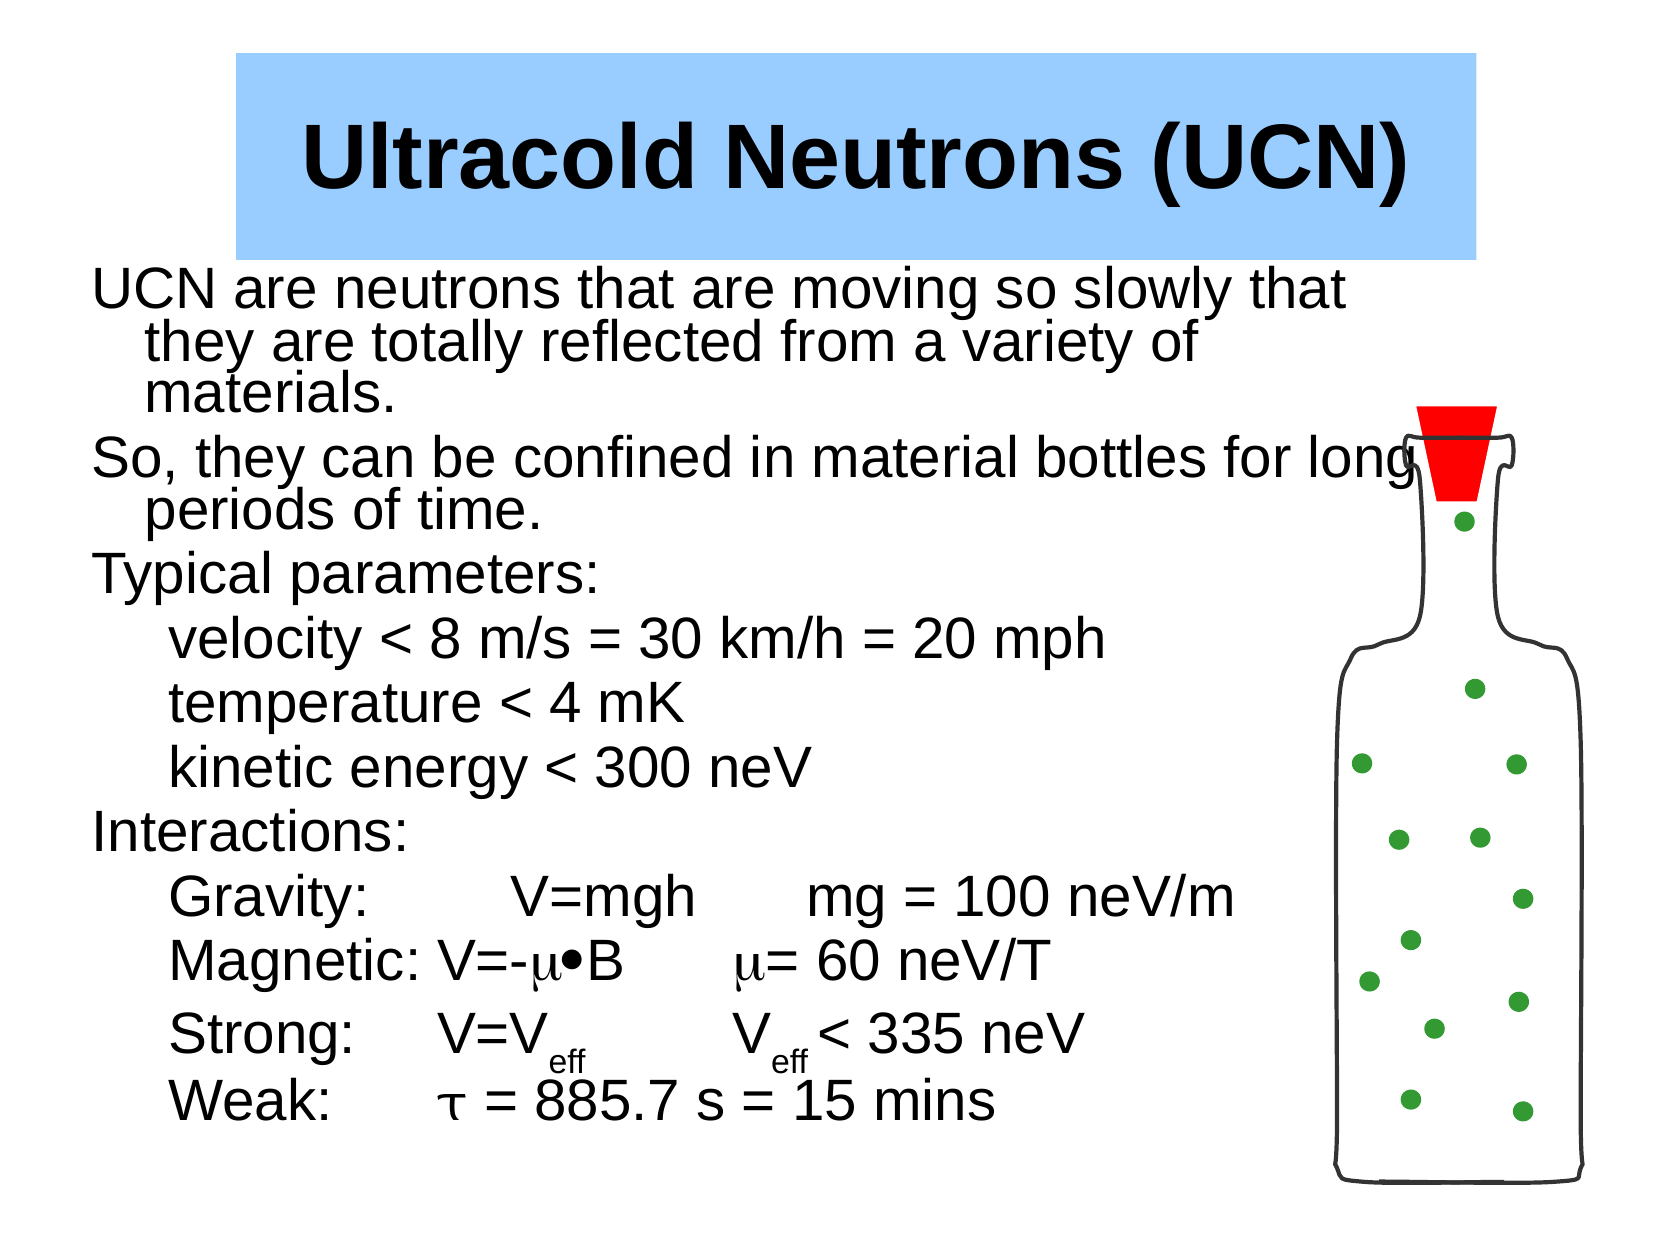

# Ultracold Neutrons (UCN)
UCN are neutrons that are moving so slowly that they are totally reflected from a variety of materials.
So, they can be confined in material bottles for long periods of time.
Typical parameters:
velocity < 8 m/s = 30 km/h = 20 mph
temperature < 4 mK
kinetic energy < 300 neV
Interactions:
Gravity:		V=mgh		mg = 100 neV/m
Magnetic:	V=-B		= 60 neV/T
Strong:		V=Veff 		Veff < 335 neV
Weak:		 = 885.7 s = 15 mins